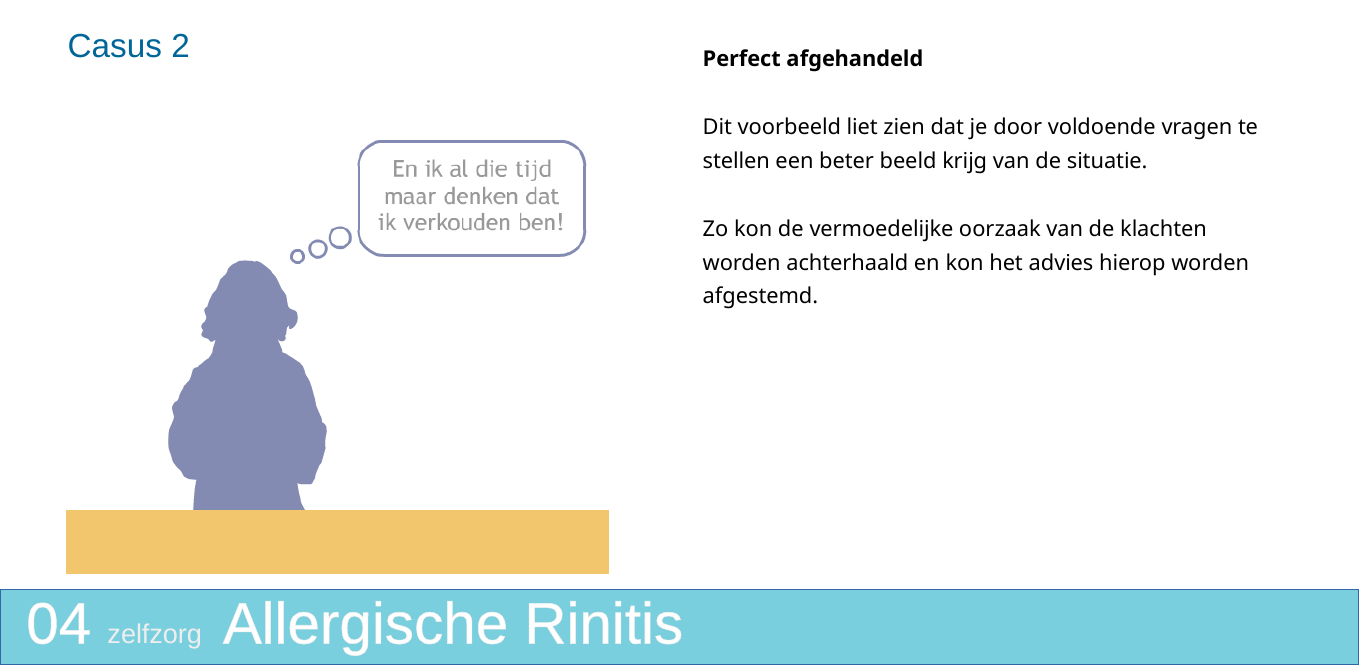

# Casus 2
Perfect afgehandeld
Dit voorbeeld liet zien dat je door voldoende vragen te stellen een beter beeld krijg van de situatie.
Zo kon de vermoedelijke oorzaak van de klachten worden achterhaald en kon het advies hierop worden afgestemd.
04 zelfzorg Allergische Rinitis